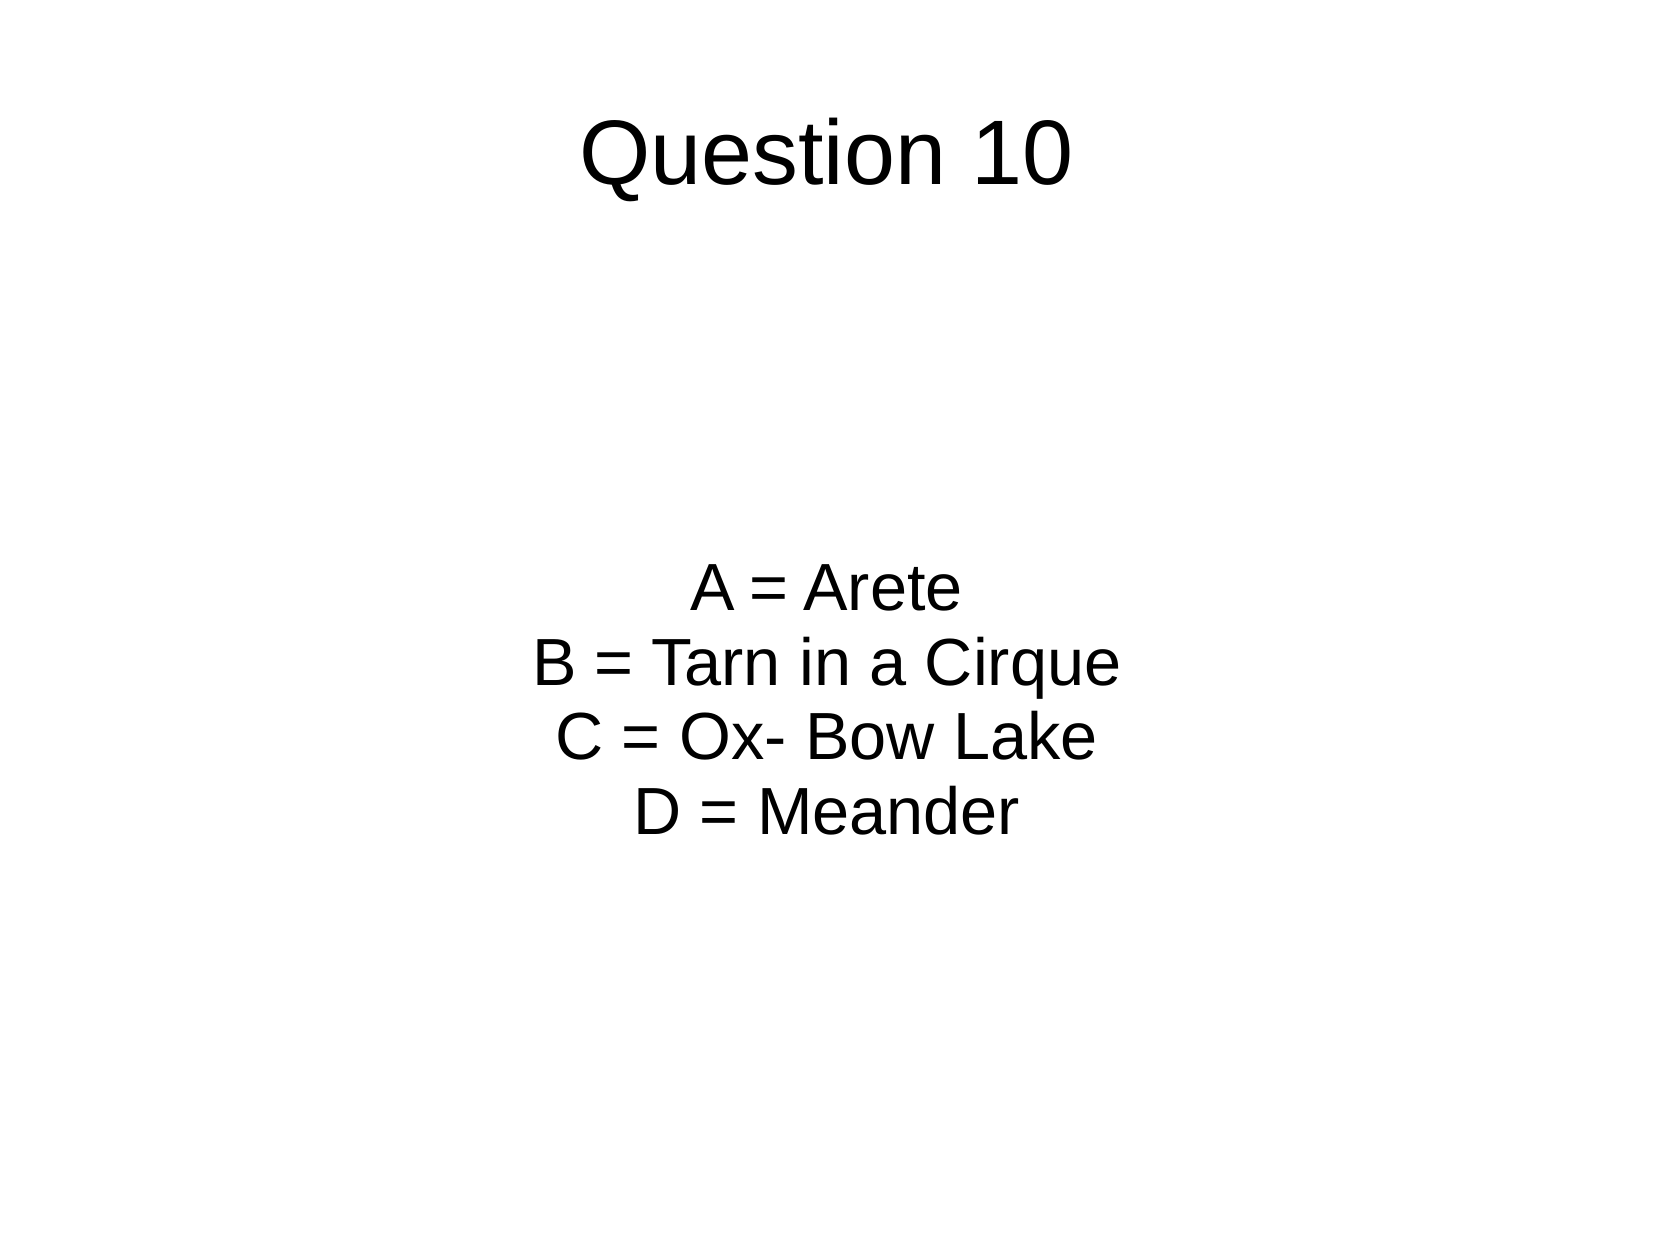

# Question 10
A = Arete
B = Tarn in a Cirque
C = Ox- Bow Lake
D = Meander